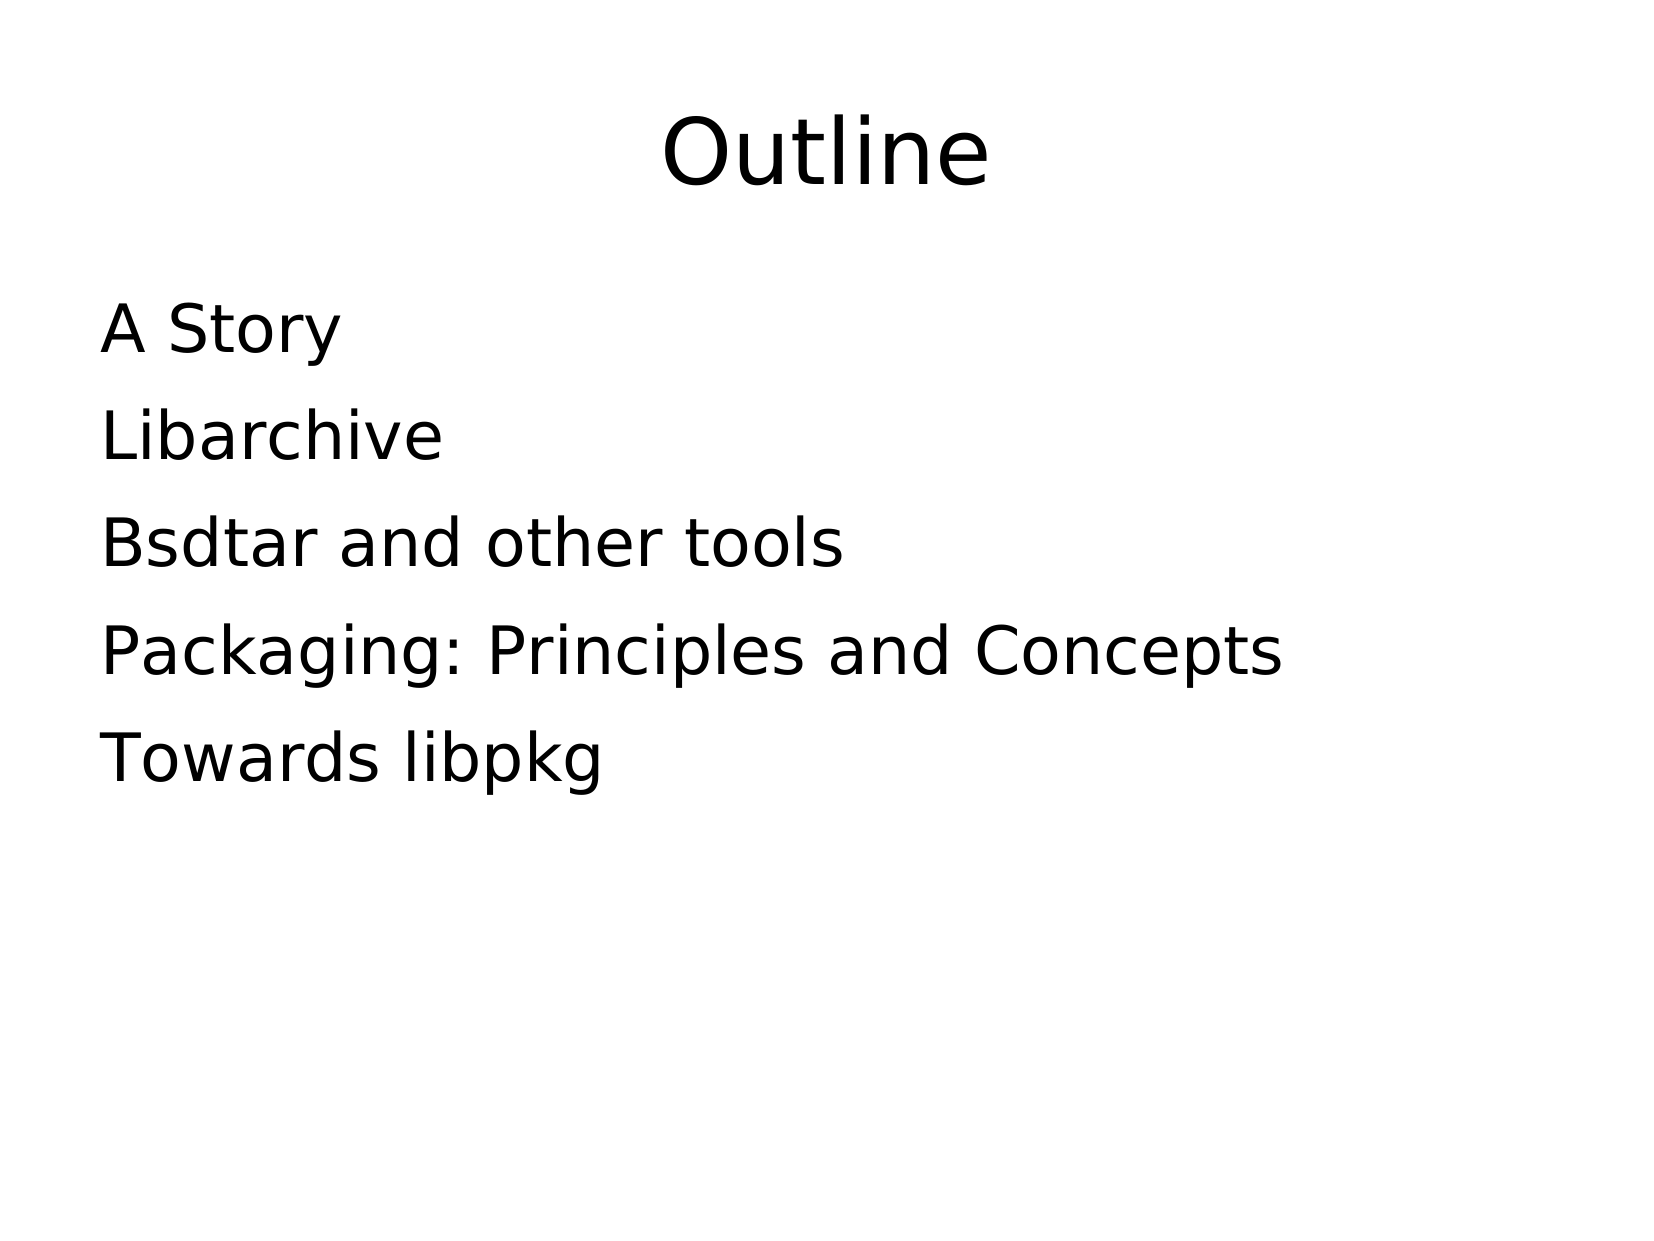

# Outline
A Story
Libarchive
Bsdtar and other tools
Packaging: Principles and Concepts
Towards libpkg